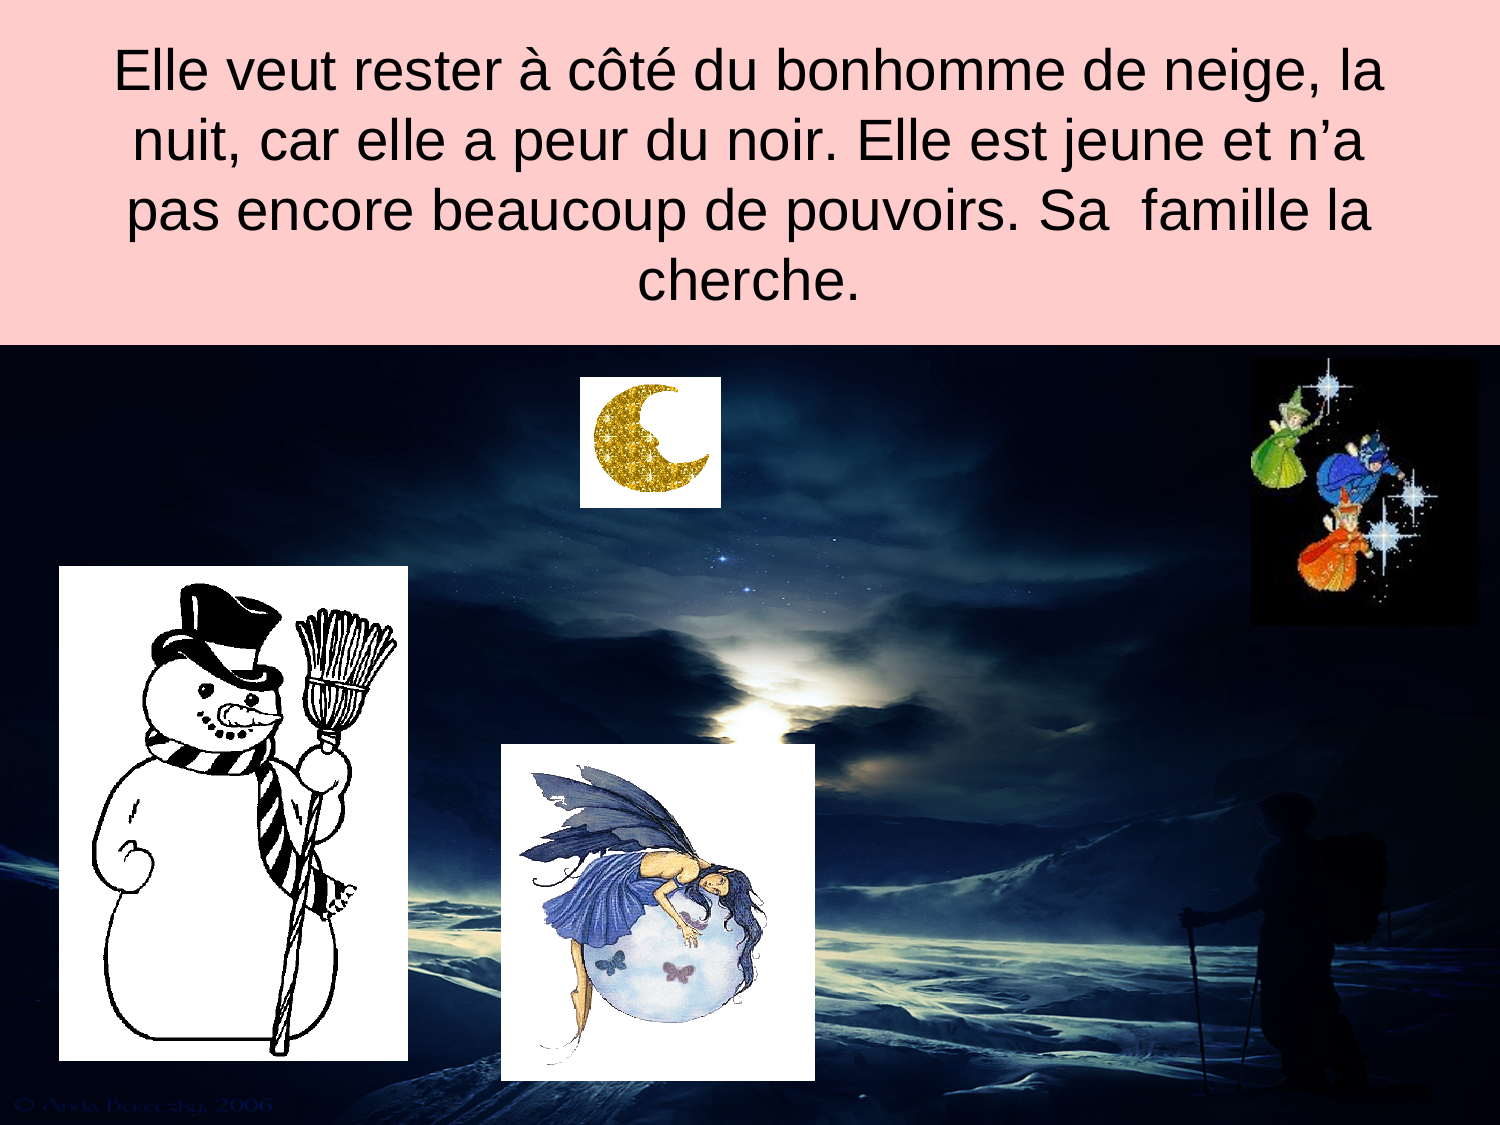

# Elle veut rester à côté du bonhomme de neige, la nuit, car elle a peur du noir. Elle est jeune et n’a pas encore beaucoup de pouvoirs. Sa famille la cherche.